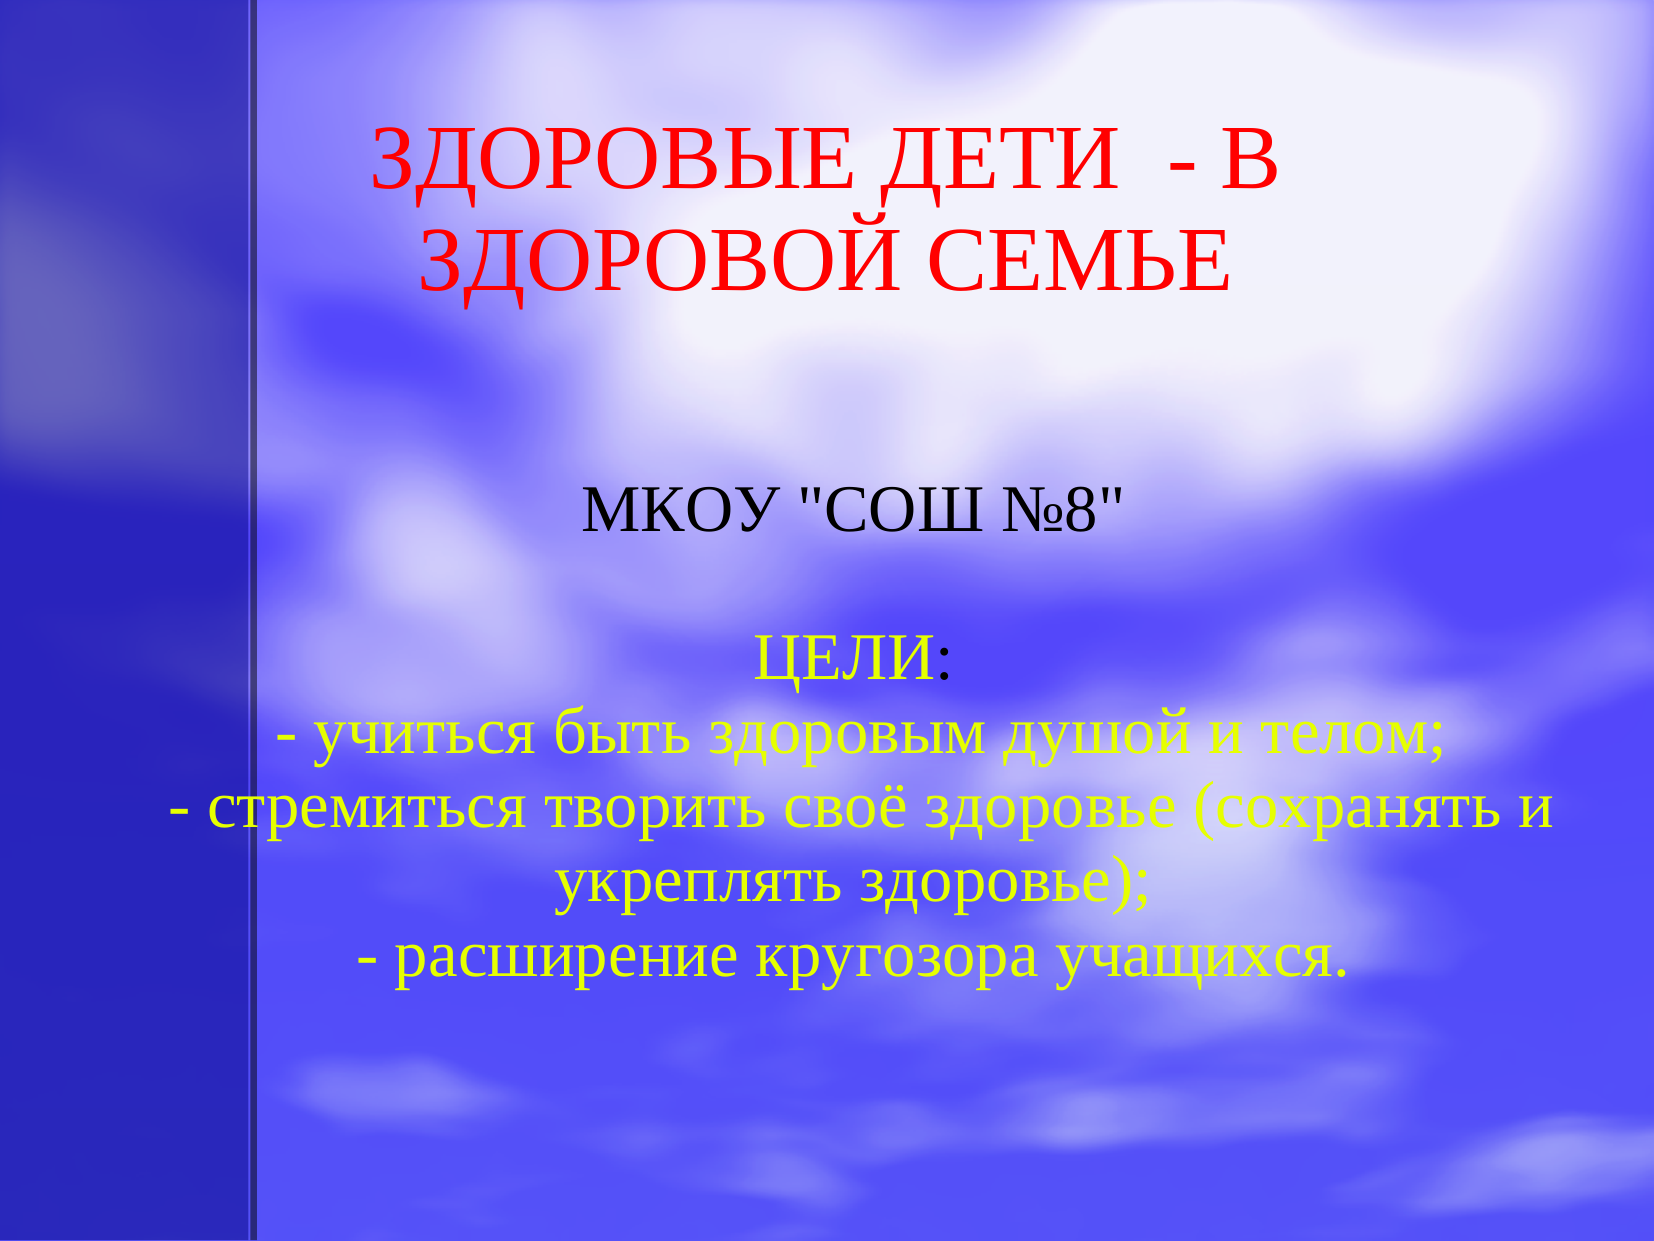

# ЗДОРОВЫЕ ДЕТИ - В ЗДОРОВОЙ СЕМЬЕ
МКОУ "СОШ №8"
ЦЕЛИ:
 - учиться быть здоровым душой и телом;
 - стремиться творить своё здоровье (сохранять и укреплять здоровье);
- расширение кругозора учащихся.